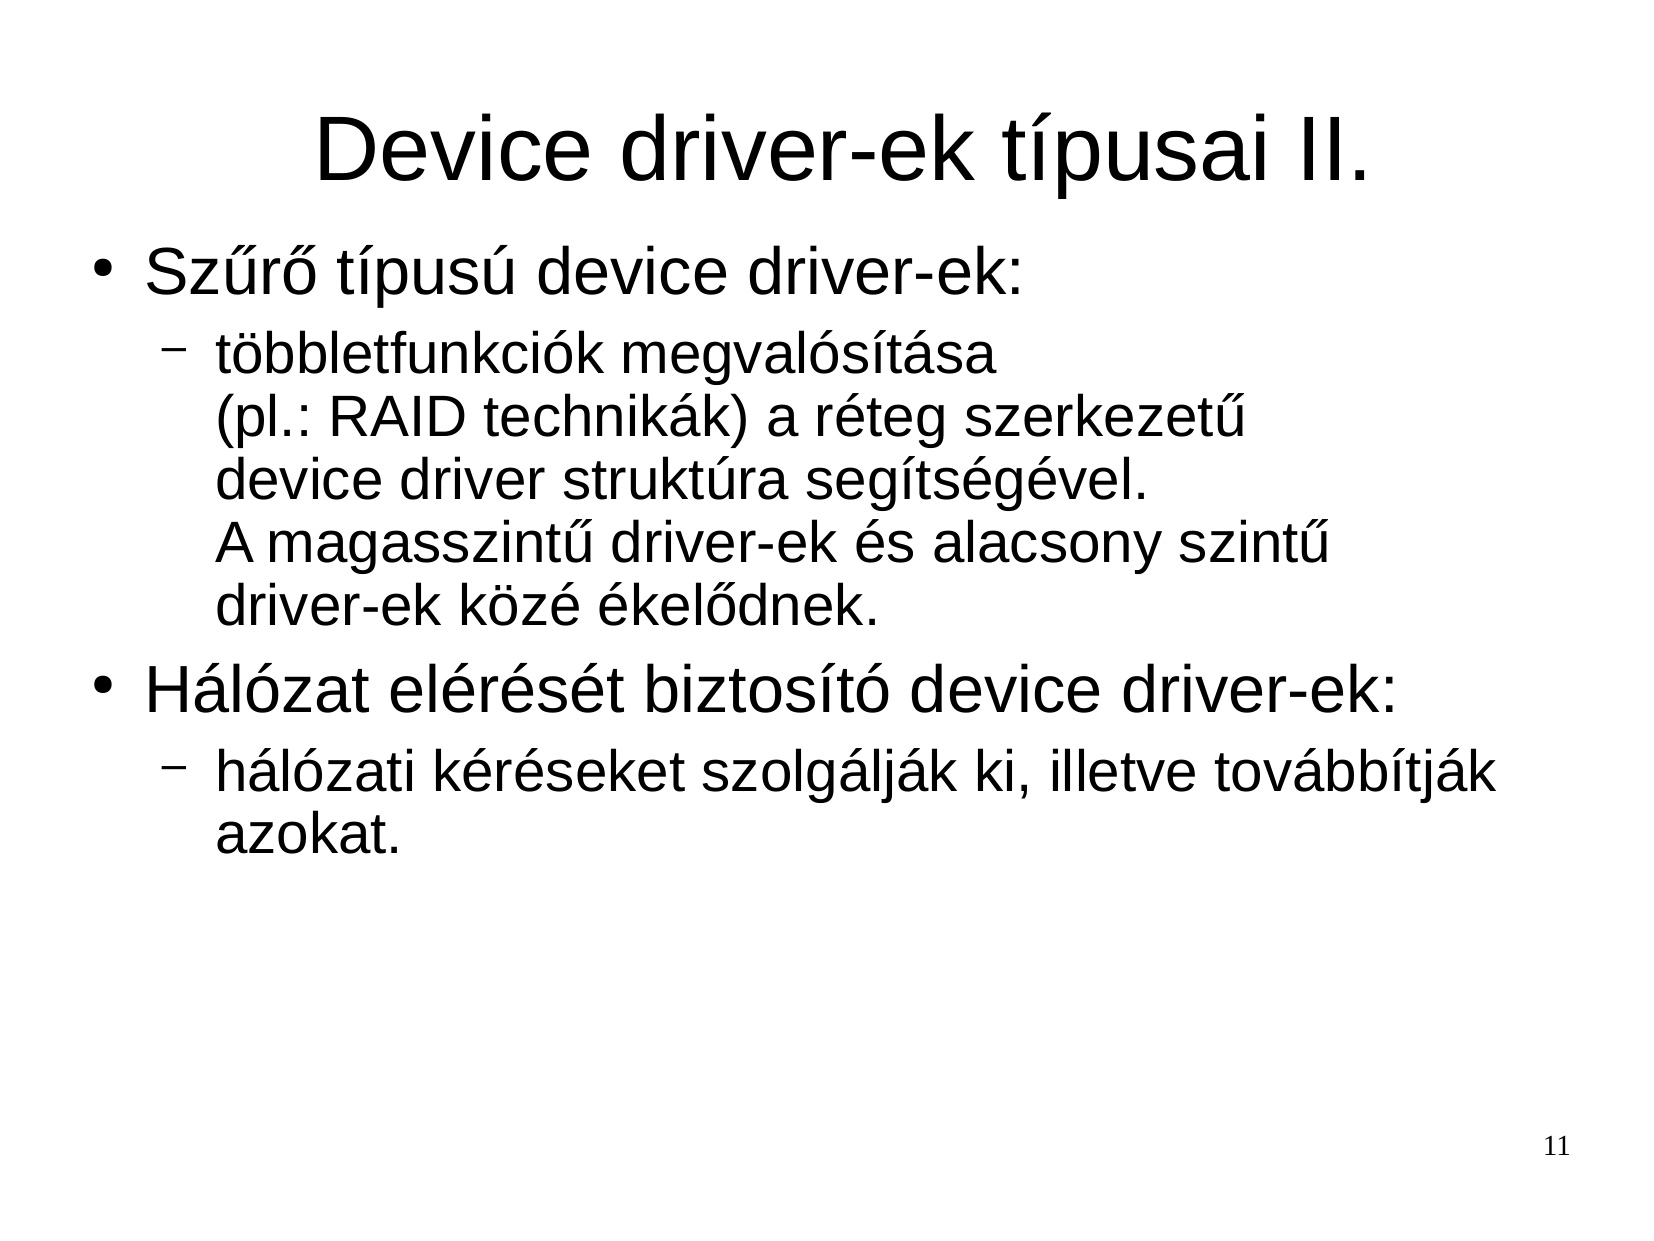

# Device driver-ek típusai II.
Szűrő típusú device driver-ek:
többletfunkciók megvalósítása
(pl.: RAID technikák) a réteg szerkezetű
device driver struktúra segítségével.
A magasszintű driver-ek és alacsony szintű
driver-ek közé ékelődnek.
Hálózat elérését biztosító device driver-ek:
hálózati kéréseket szolgálják ki, illetve továbbítják azokat.
11